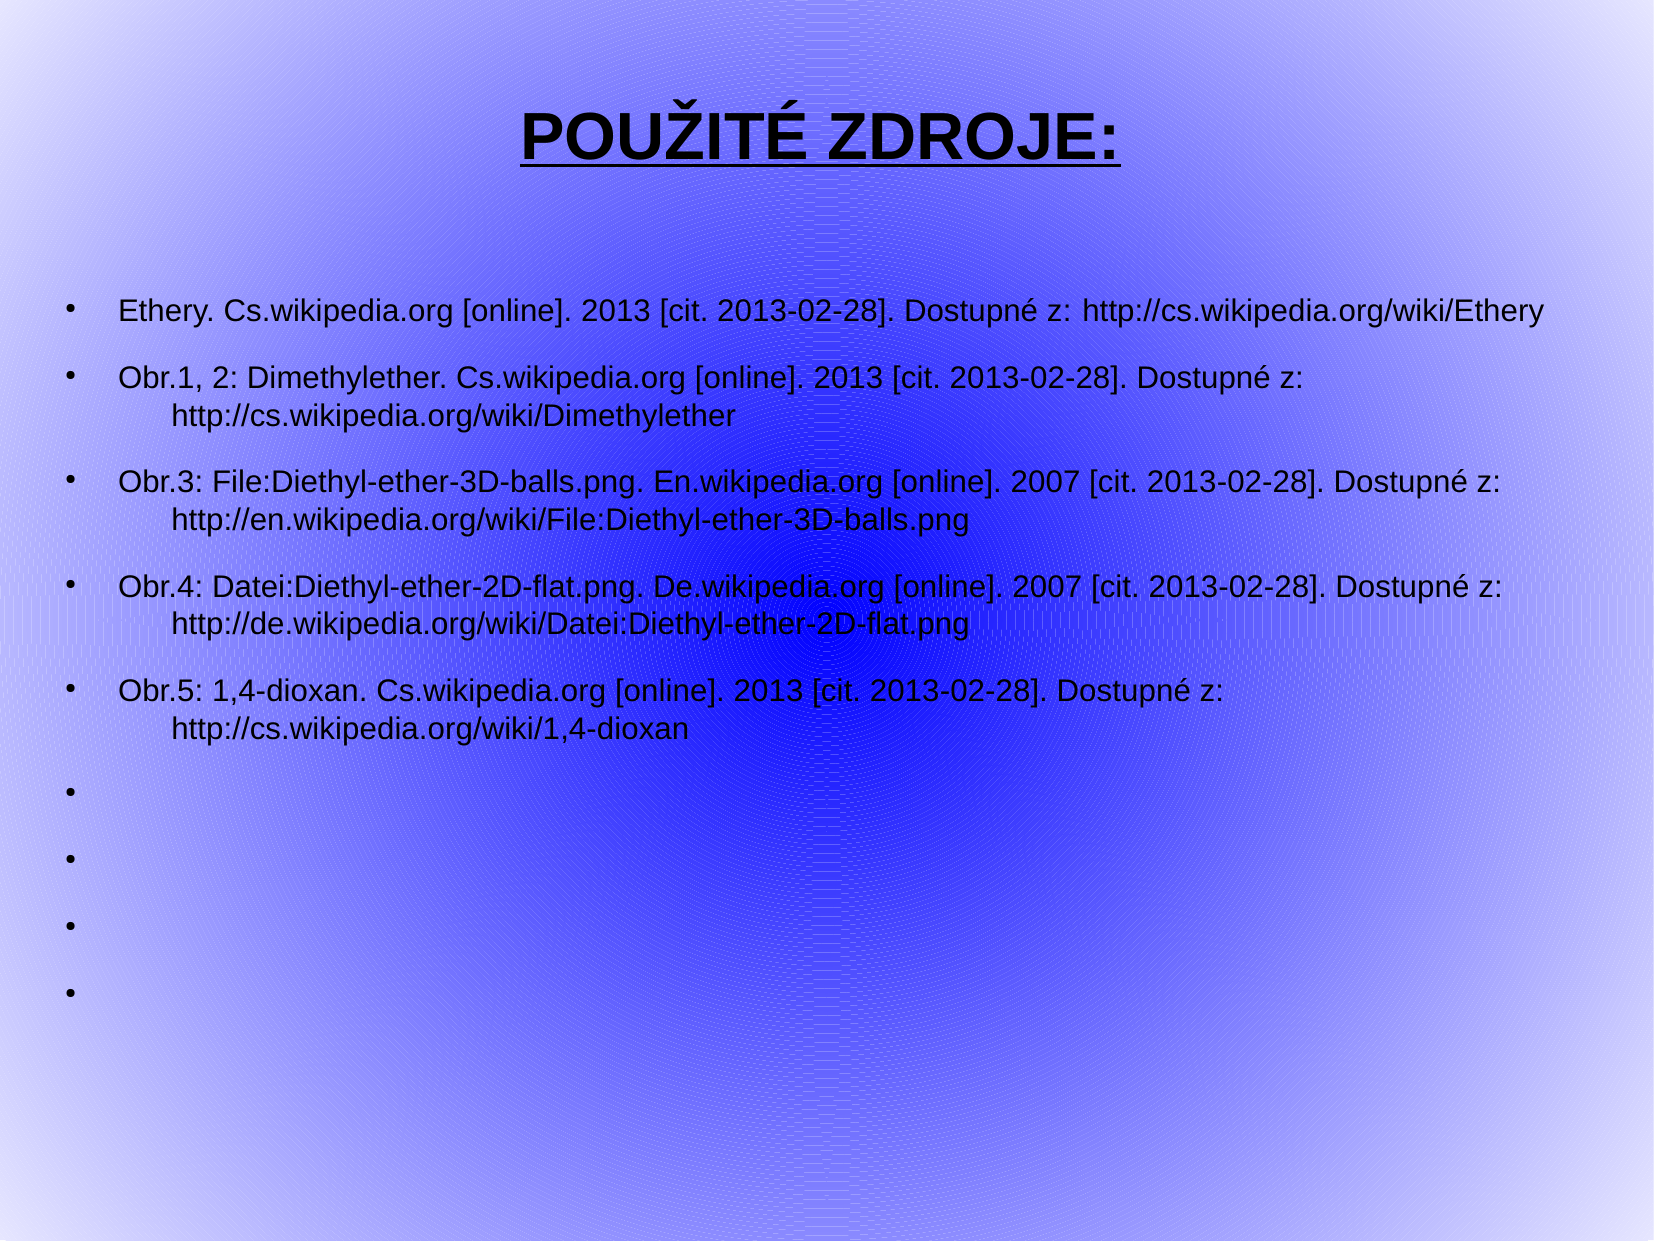

# POUŽITÉ ZDROJE:
Ethery. Cs.wikipedia.org [online]. 2013 [cit. 2013-02-28]. Dostupné z: http://cs.wikipedia.org/wiki/Ethery
Obr.1, 2: Dimethylether. Cs.wikipedia.org [online]. 2013 [cit. 2013-02-28]. Dostupné z: http://cs.wikipedia.org/wiki/Dimethylether
Obr.3: File:Diethyl-ether-3D-balls.png. En.wikipedia.org [online]. 2007 [cit. 2013-02-28]. Dostupné z: http://en.wikipedia.org/wiki/File:Diethyl-ether-3D-balls.png
Obr.4: Datei:Diethyl-ether-2D-flat.png. De.wikipedia.org [online]. 2007 [cit. 2013-02-28]. Dostupné z: http://de.wikipedia.org/wiki/Datei:Diethyl-ether-2D-flat.png
Obr.5: 1,4-dioxan. Cs.wikipedia.org [online]. 2013 [cit. 2013-02-28]. Dostupné z: http://cs.wikipedia.org/wiki/1,4-dioxan